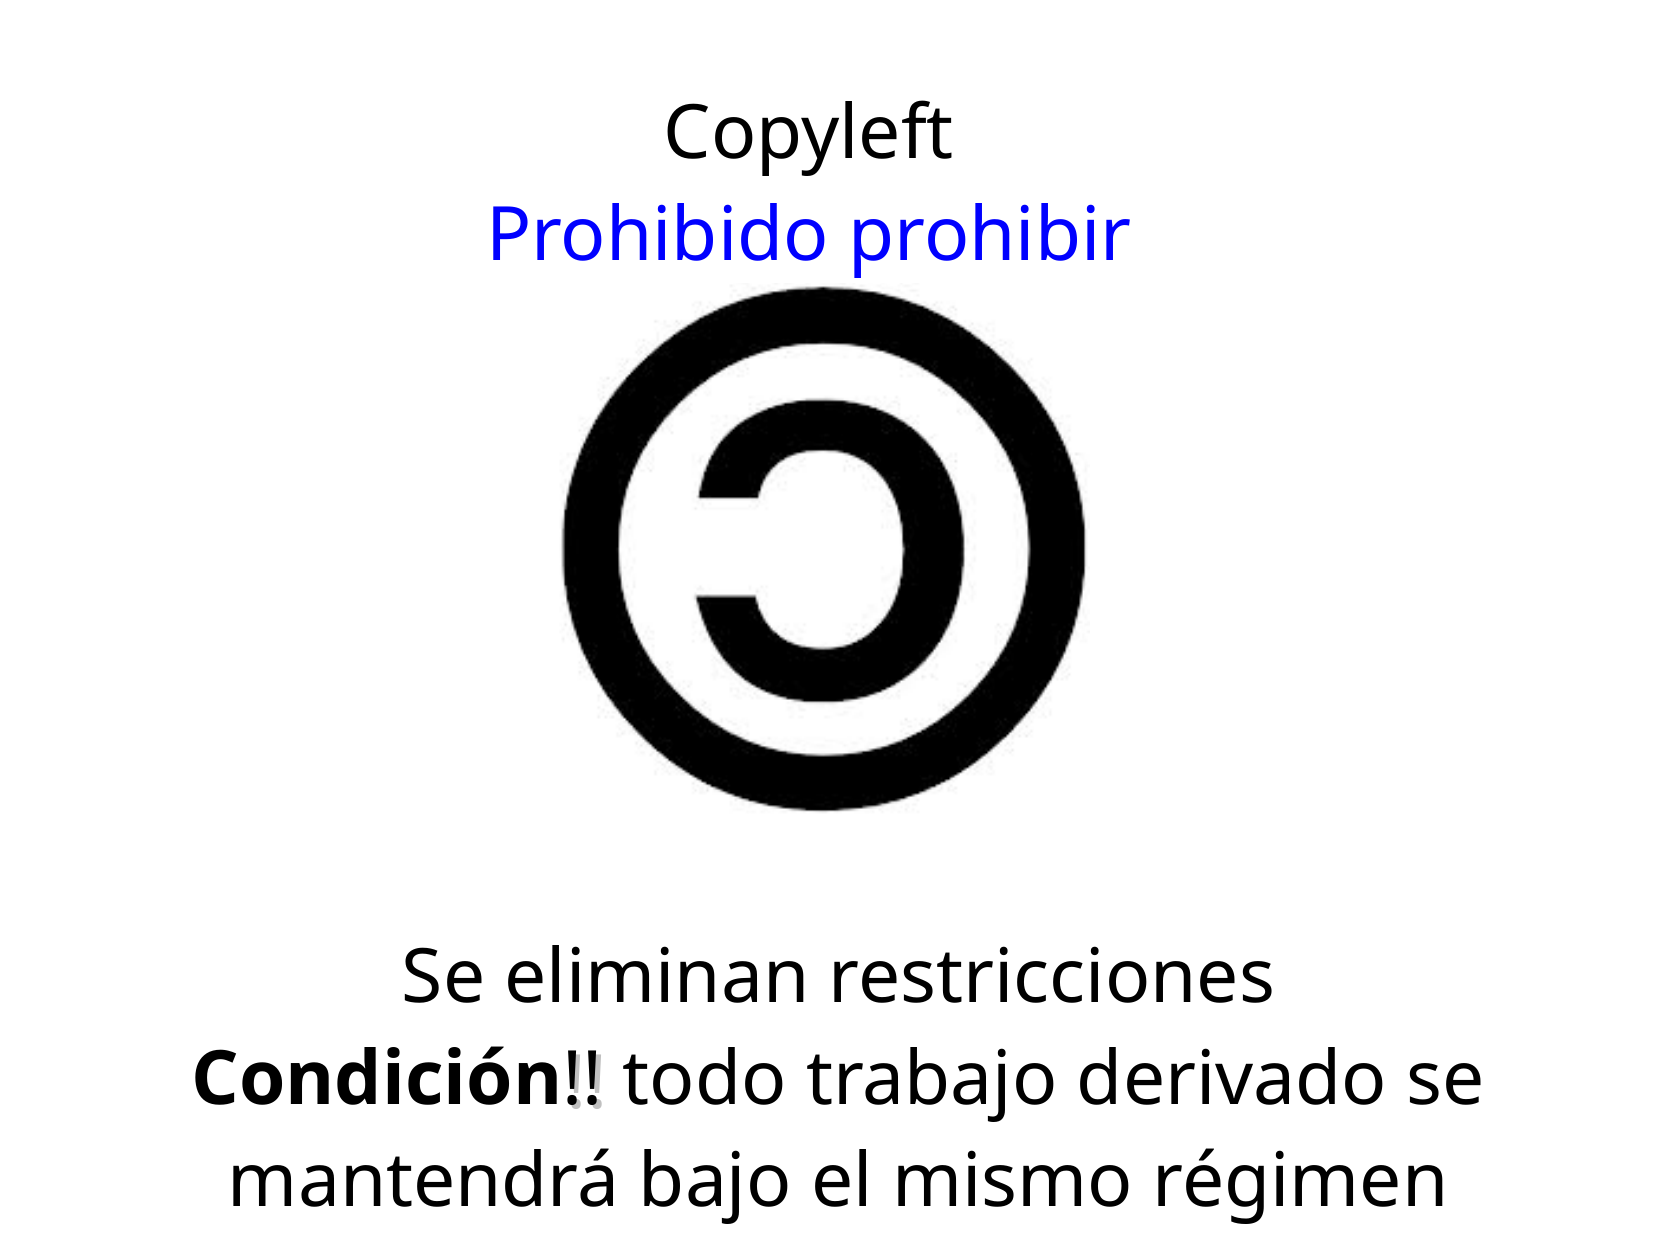

Copyleft
Prohibido prohibir
Se eliminan restricciones
Condición!! todo trabajo derivado se mantendrá bajo el mismo régimen